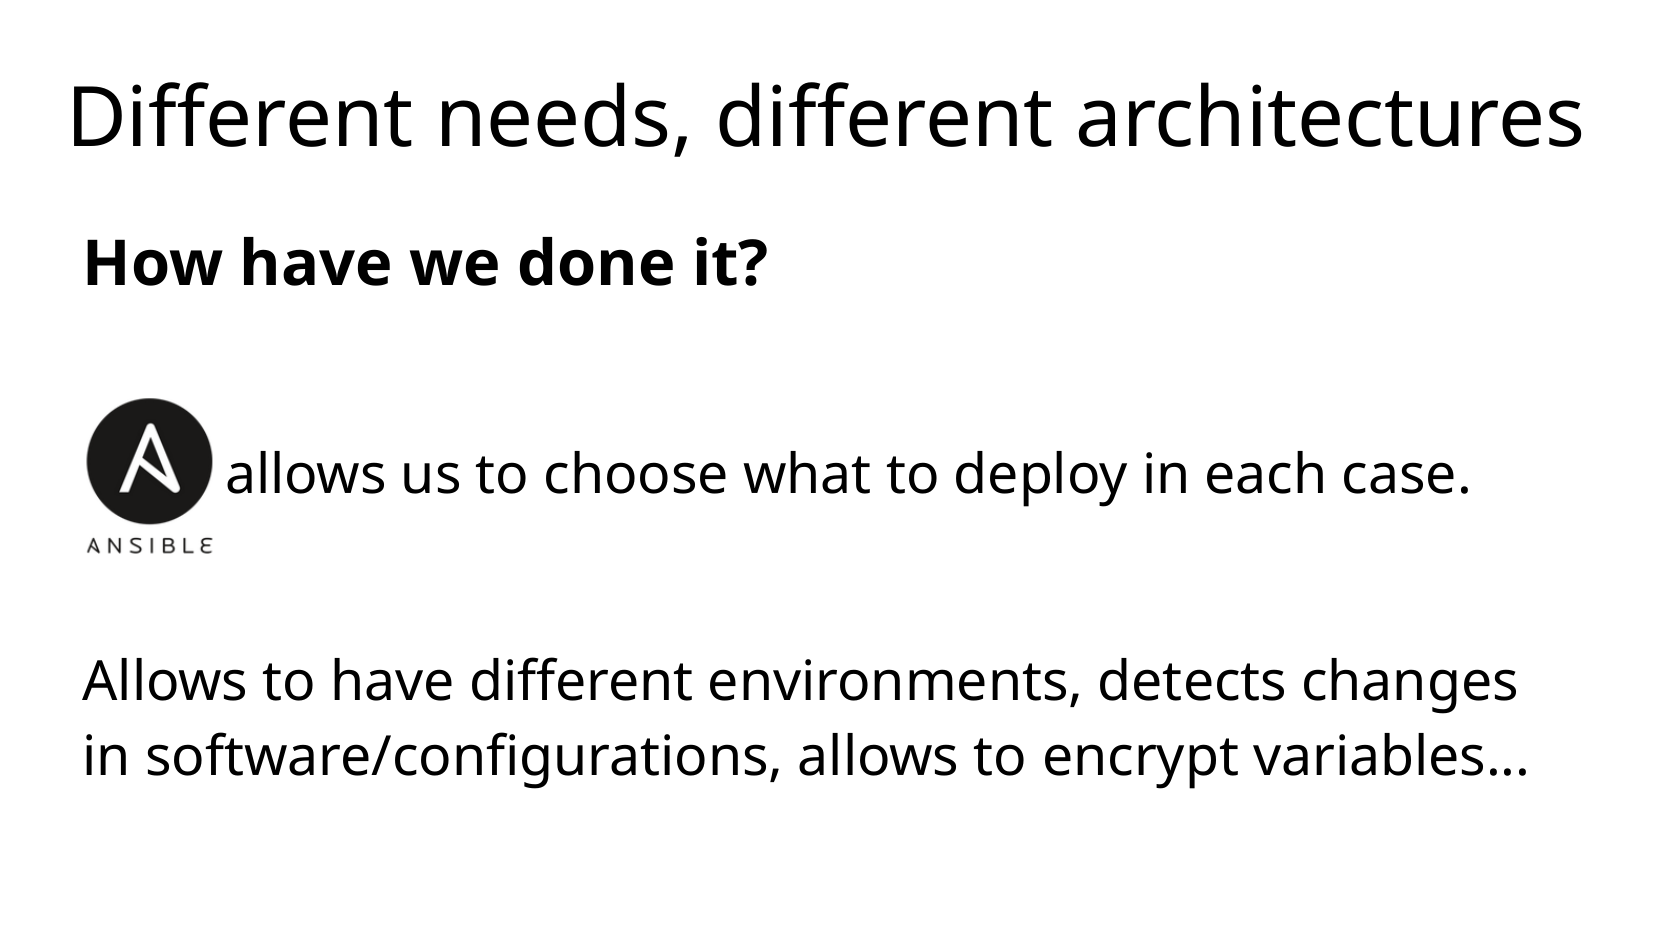

# Different needs, different architectures
How have we done it?
 allows us to choose what to deploy in each case.
Allows to have different environments, detects changes in software/configurations, allows to encrypt variables...